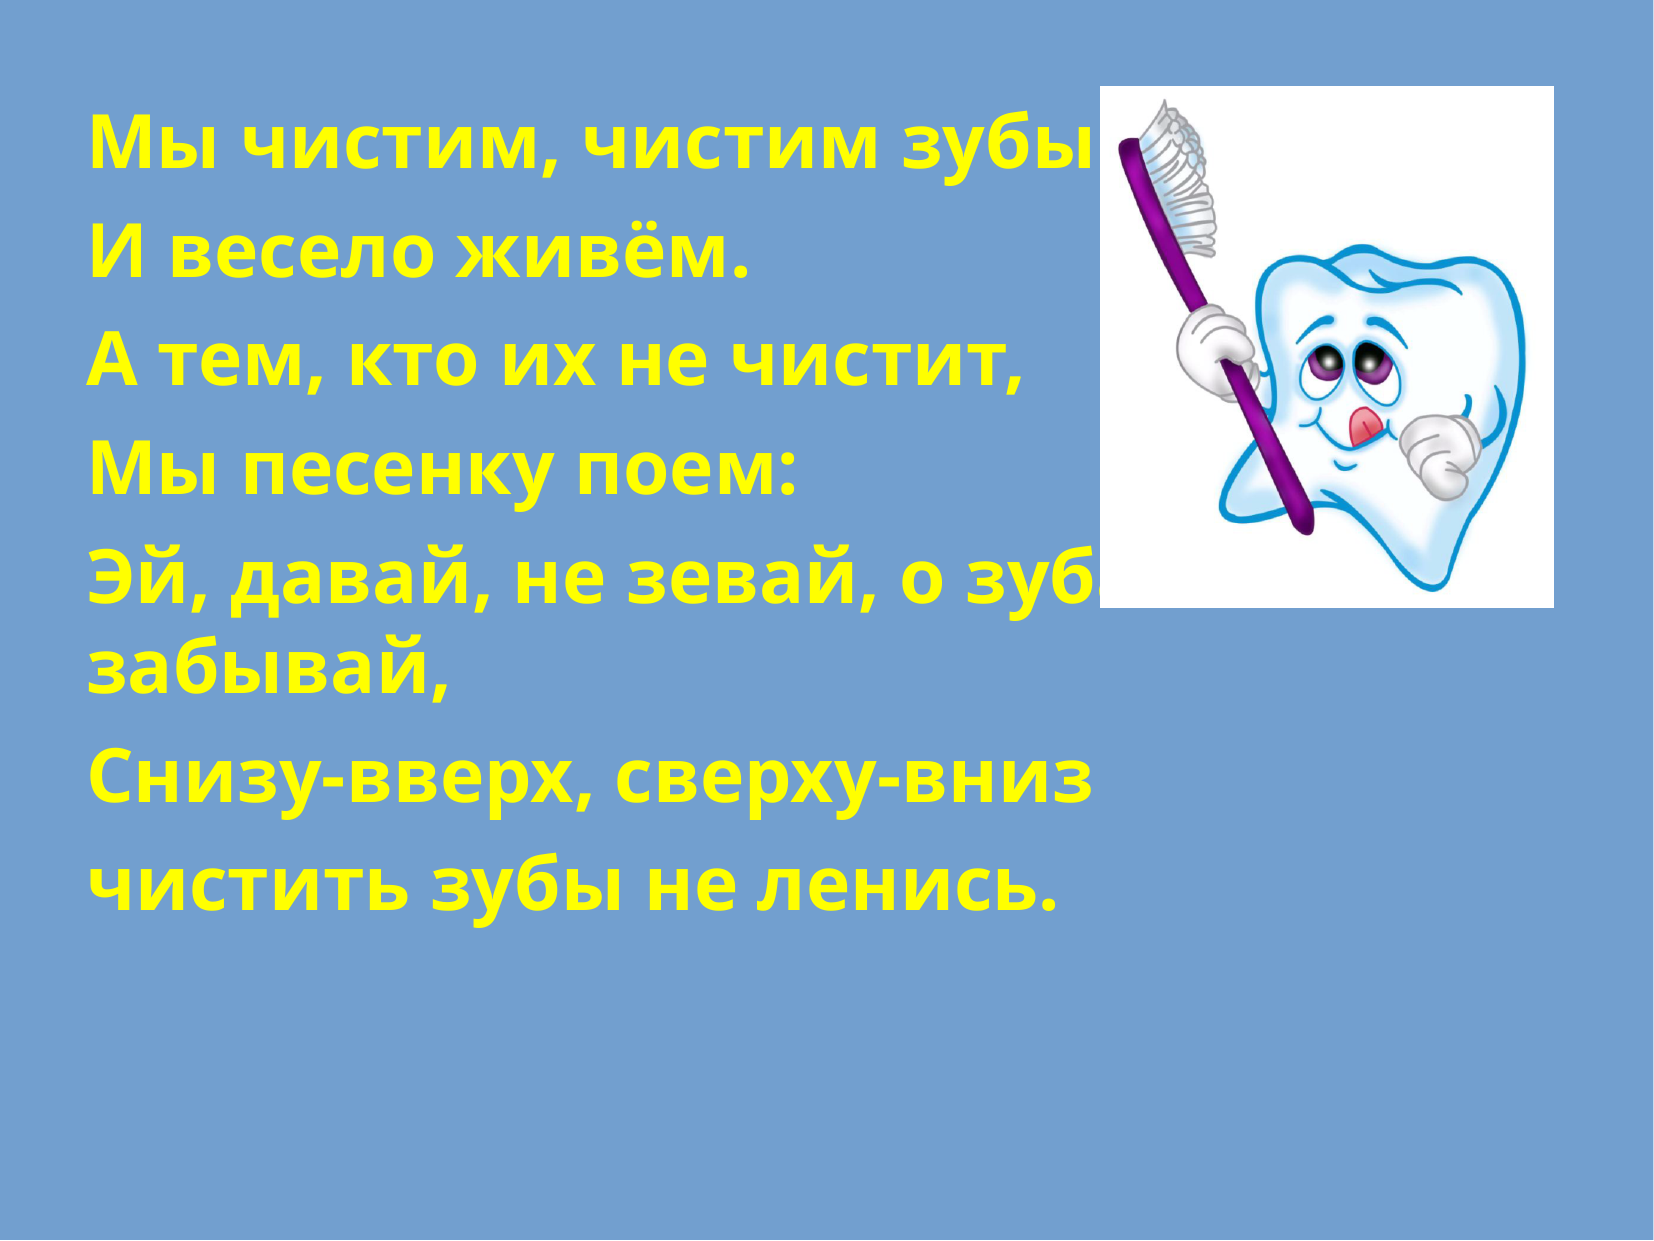

Мы чистим, чистим зубы
И весело живём.
А тем, кто их не чистит,
Мы песенку поем:
Эй, давай, не зевай, о зубах не забывай,
Снизу-вверх, сверху-вниз
чистить зубы не ленись.